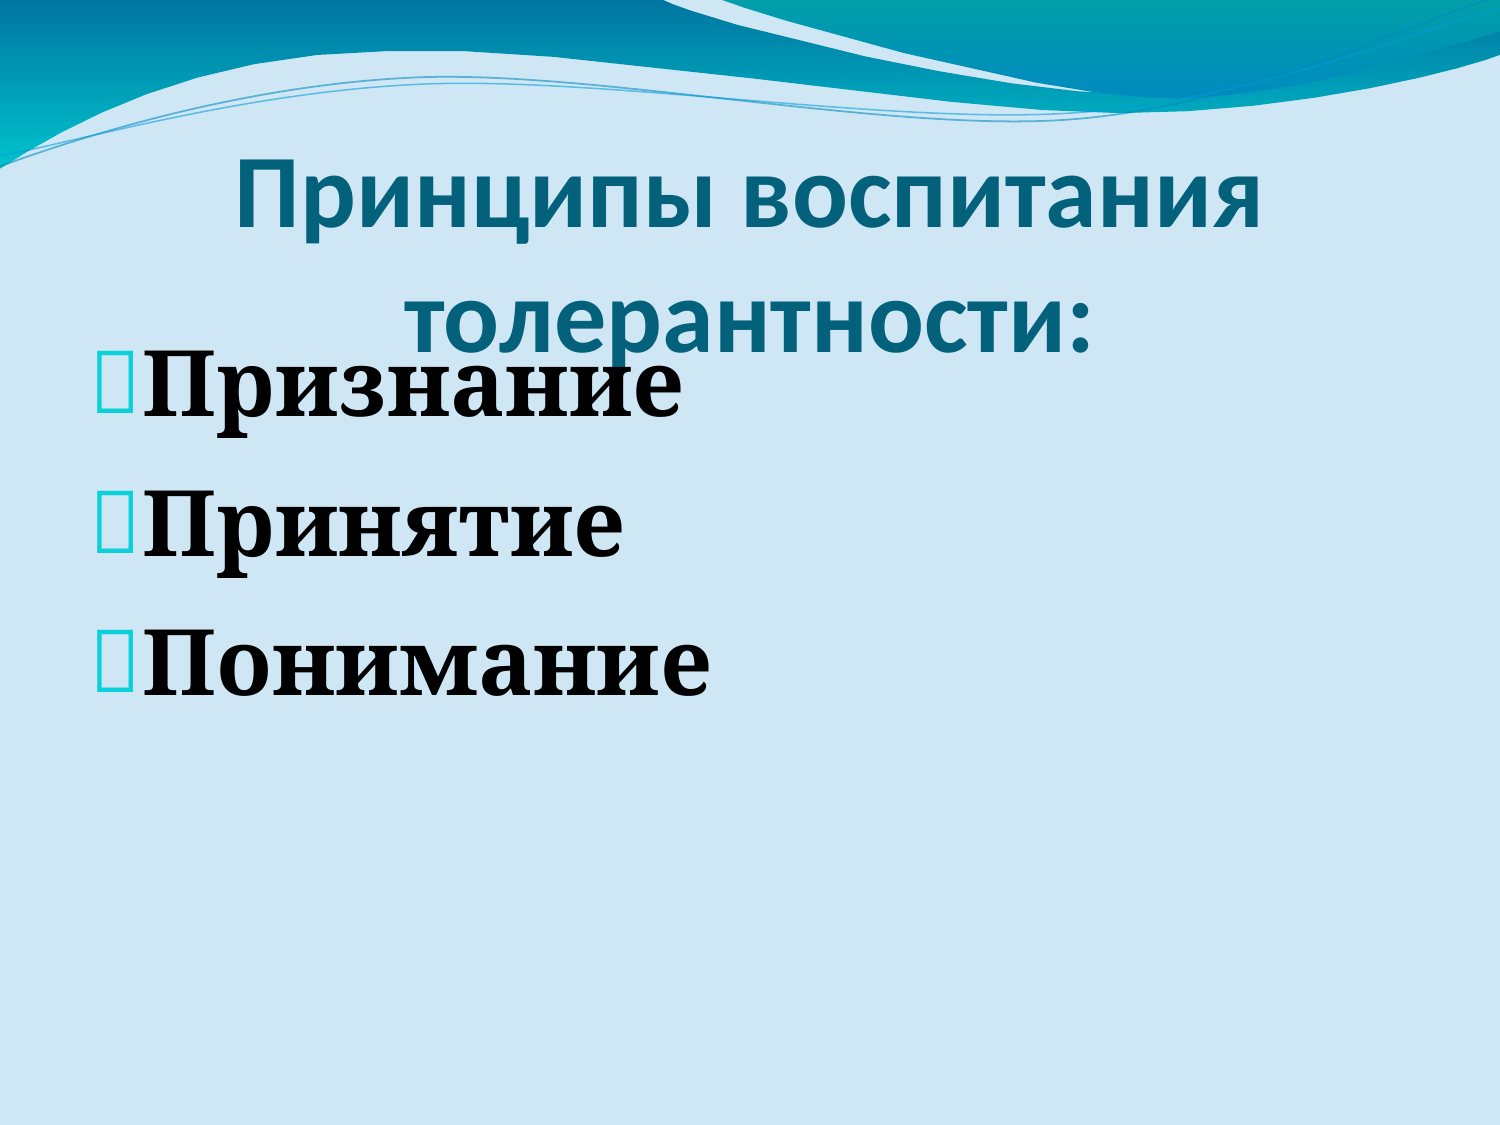

# Принципы воспитания толерантности:
Признание
Принятие
Понимание